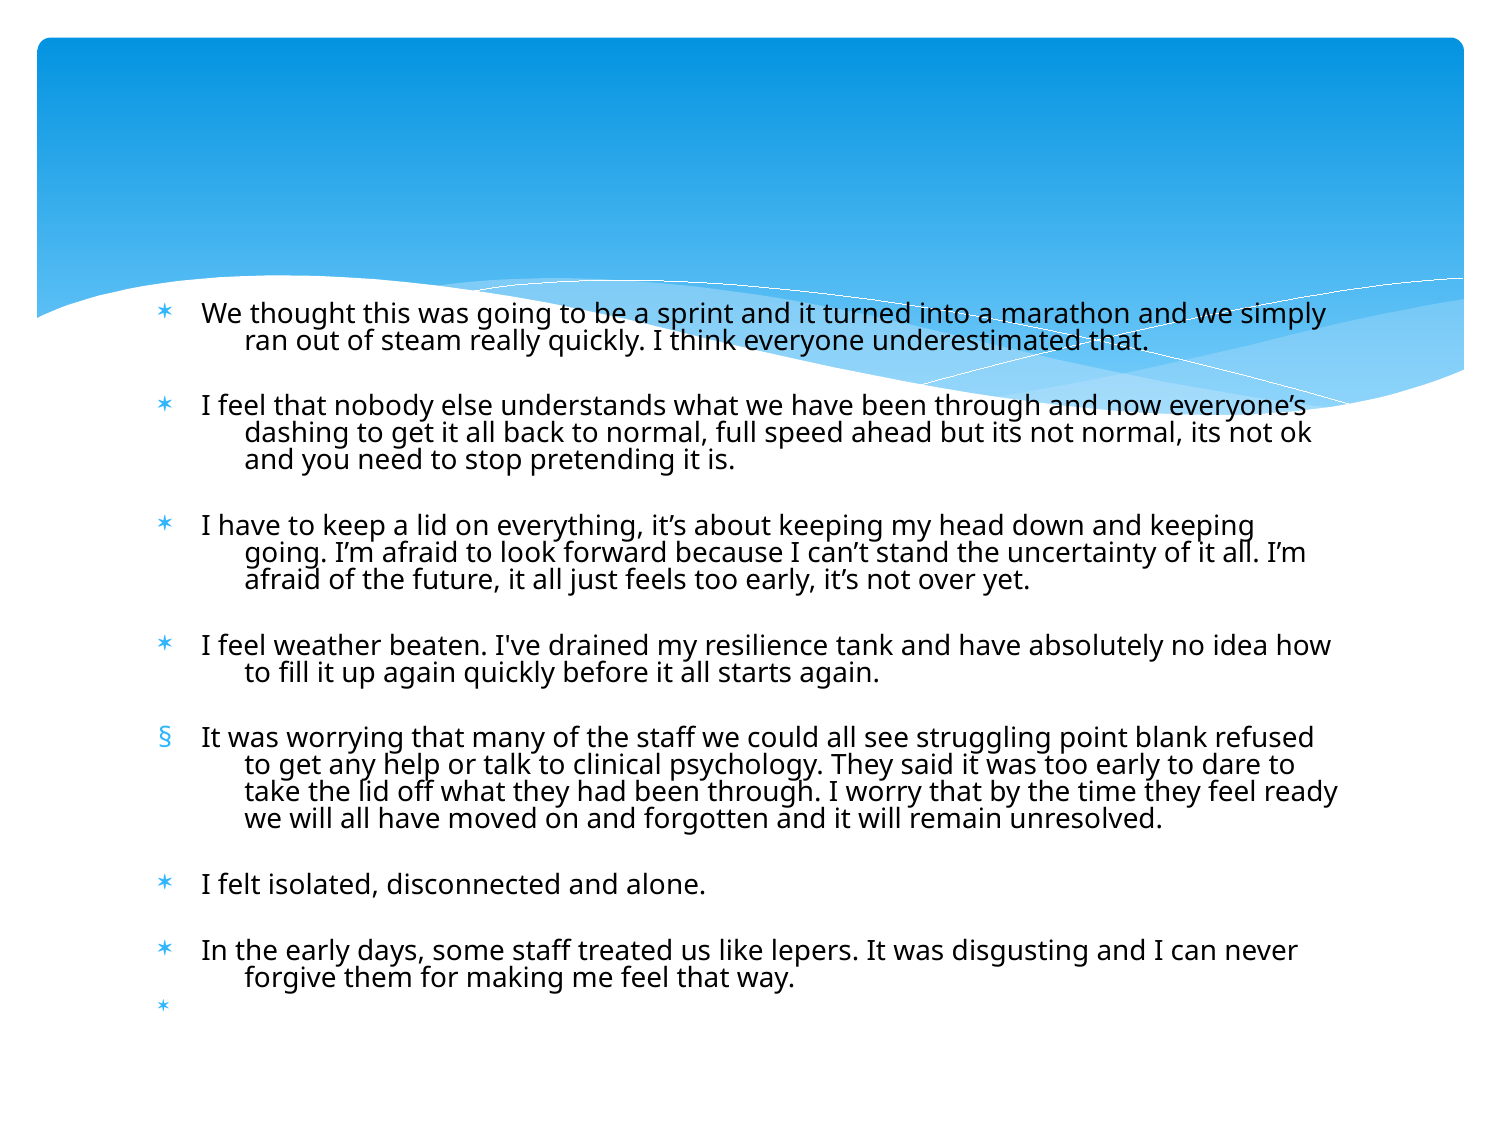

# We thought this was going to be a sprint and it turned into a marathon and we simply ran out of steam really quickly. I think everyone underestimated that.
I feel that nobody else understands what we have been through and now everyone’s dashing to get it all back to normal, full speed ahead but its not normal, its not ok and you need to stop pretending it is.
I have to keep a lid on everything, it’s about keeping my head down and keeping going. I’m afraid to look forward because I can’t stand the uncertainty of it all. I’m afraid of the future, it all just feels too early, it’s not over yet.
I feel weather beaten. I've drained my resilience tank and have absolutely no idea how to fill it up again quickly before it all starts again.
It was worrying that many of the staff we could all see struggling point blank refused to get any help or talk to clinical psychology. They said it was too early to dare to take the lid off what they had been through. I worry that by the time they feel ready we will all have moved on and forgotten and it will remain unresolved.
I felt isolated, disconnected and alone.
In the early days, some staff treated us like lepers. It was disgusting and I can never forgive them for making me feel that way.